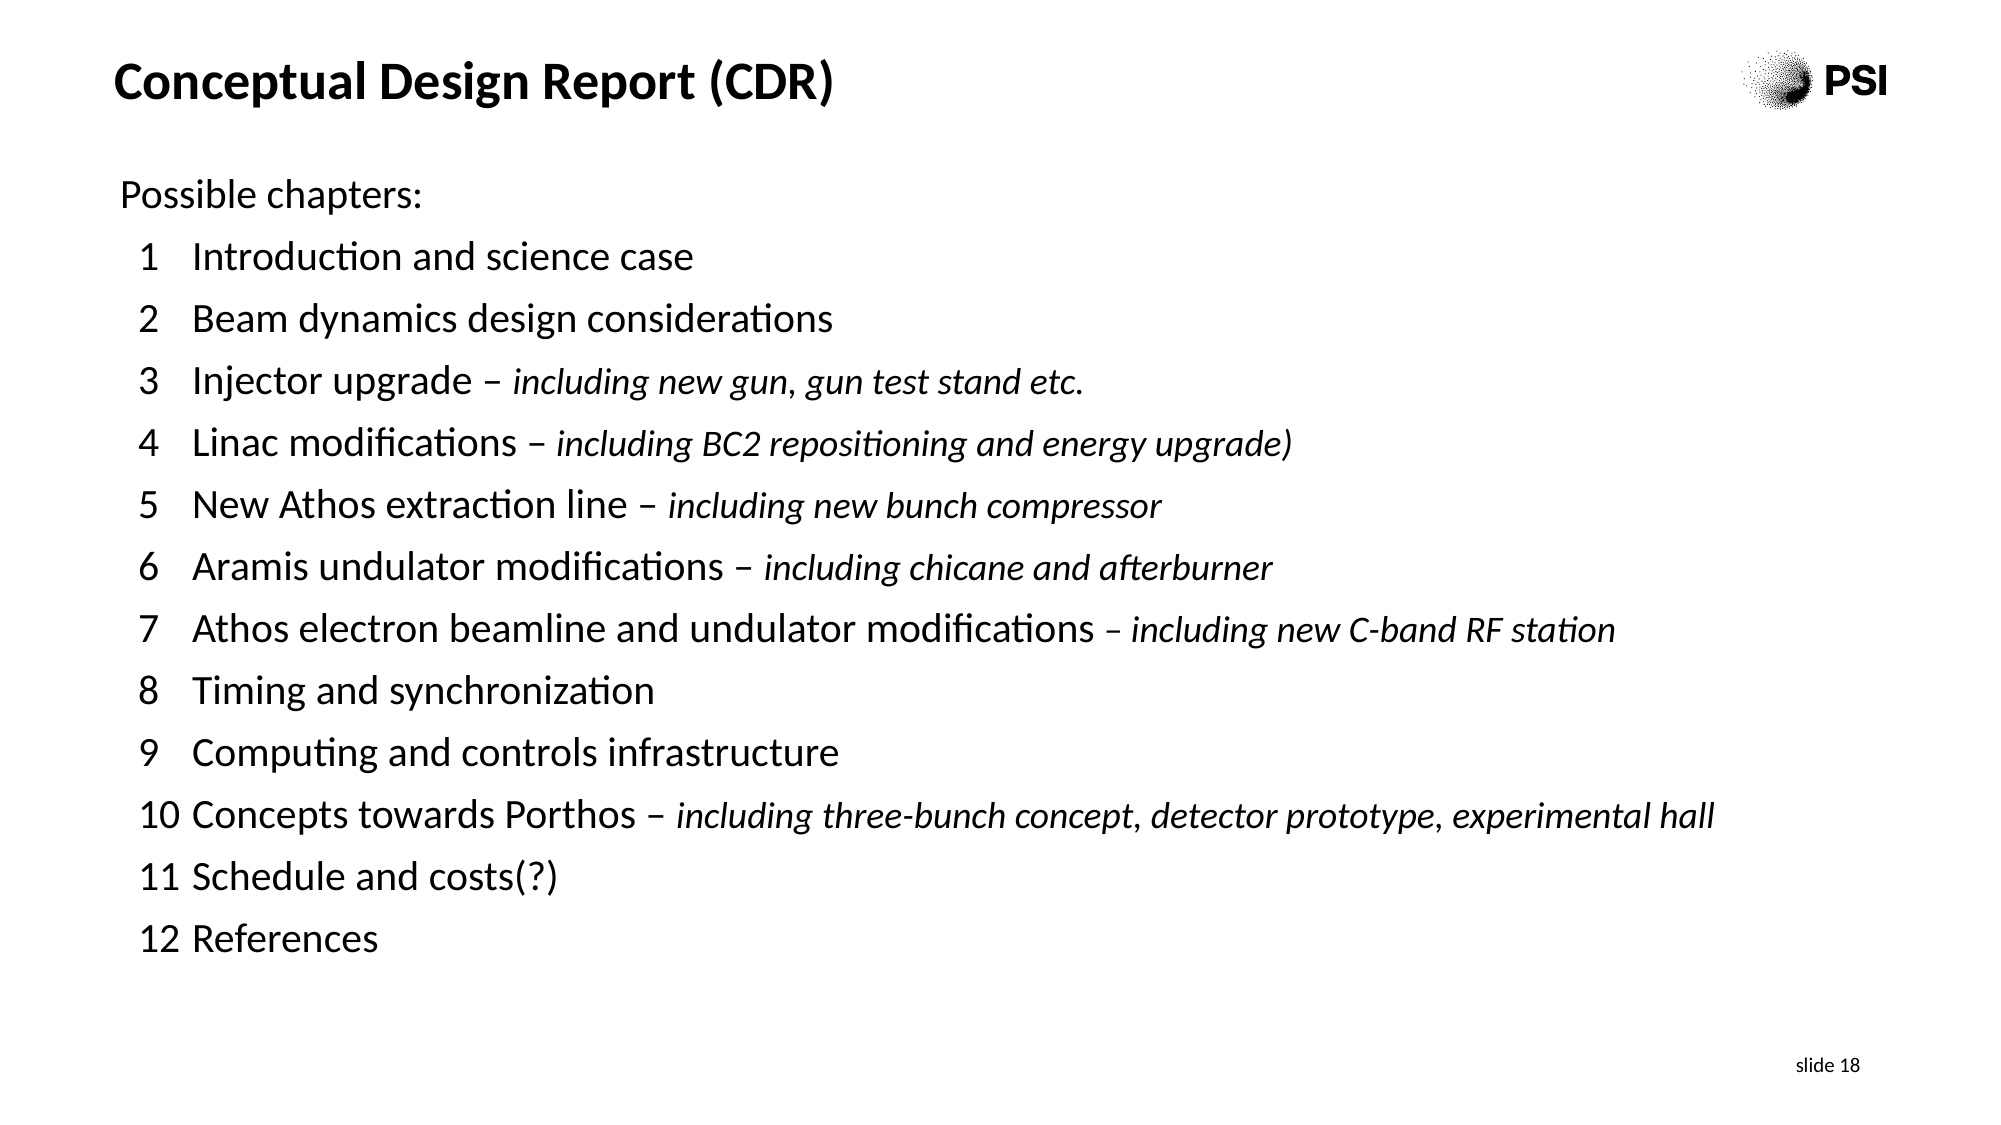

# Conceptual Design Report (CDR)
Possible chapters:
Introduction and science case
Beam dynamics design considerations
Injector upgrade – including new gun, gun test stand etc.
Linac modifications – including BC2 repositioning and energy upgrade)
New Athos extraction line – including new bunch compressor
Aramis undulator modifications – including chicane and afterburner
Athos electron beamline and undulator modifications – including new C-band RF station
Timing and synchronization
Computing and controls infrastructure
Concepts towards Porthos – including three-bunch concept, detector prototype, experimental hall
Schedule and costs(?)
References
18